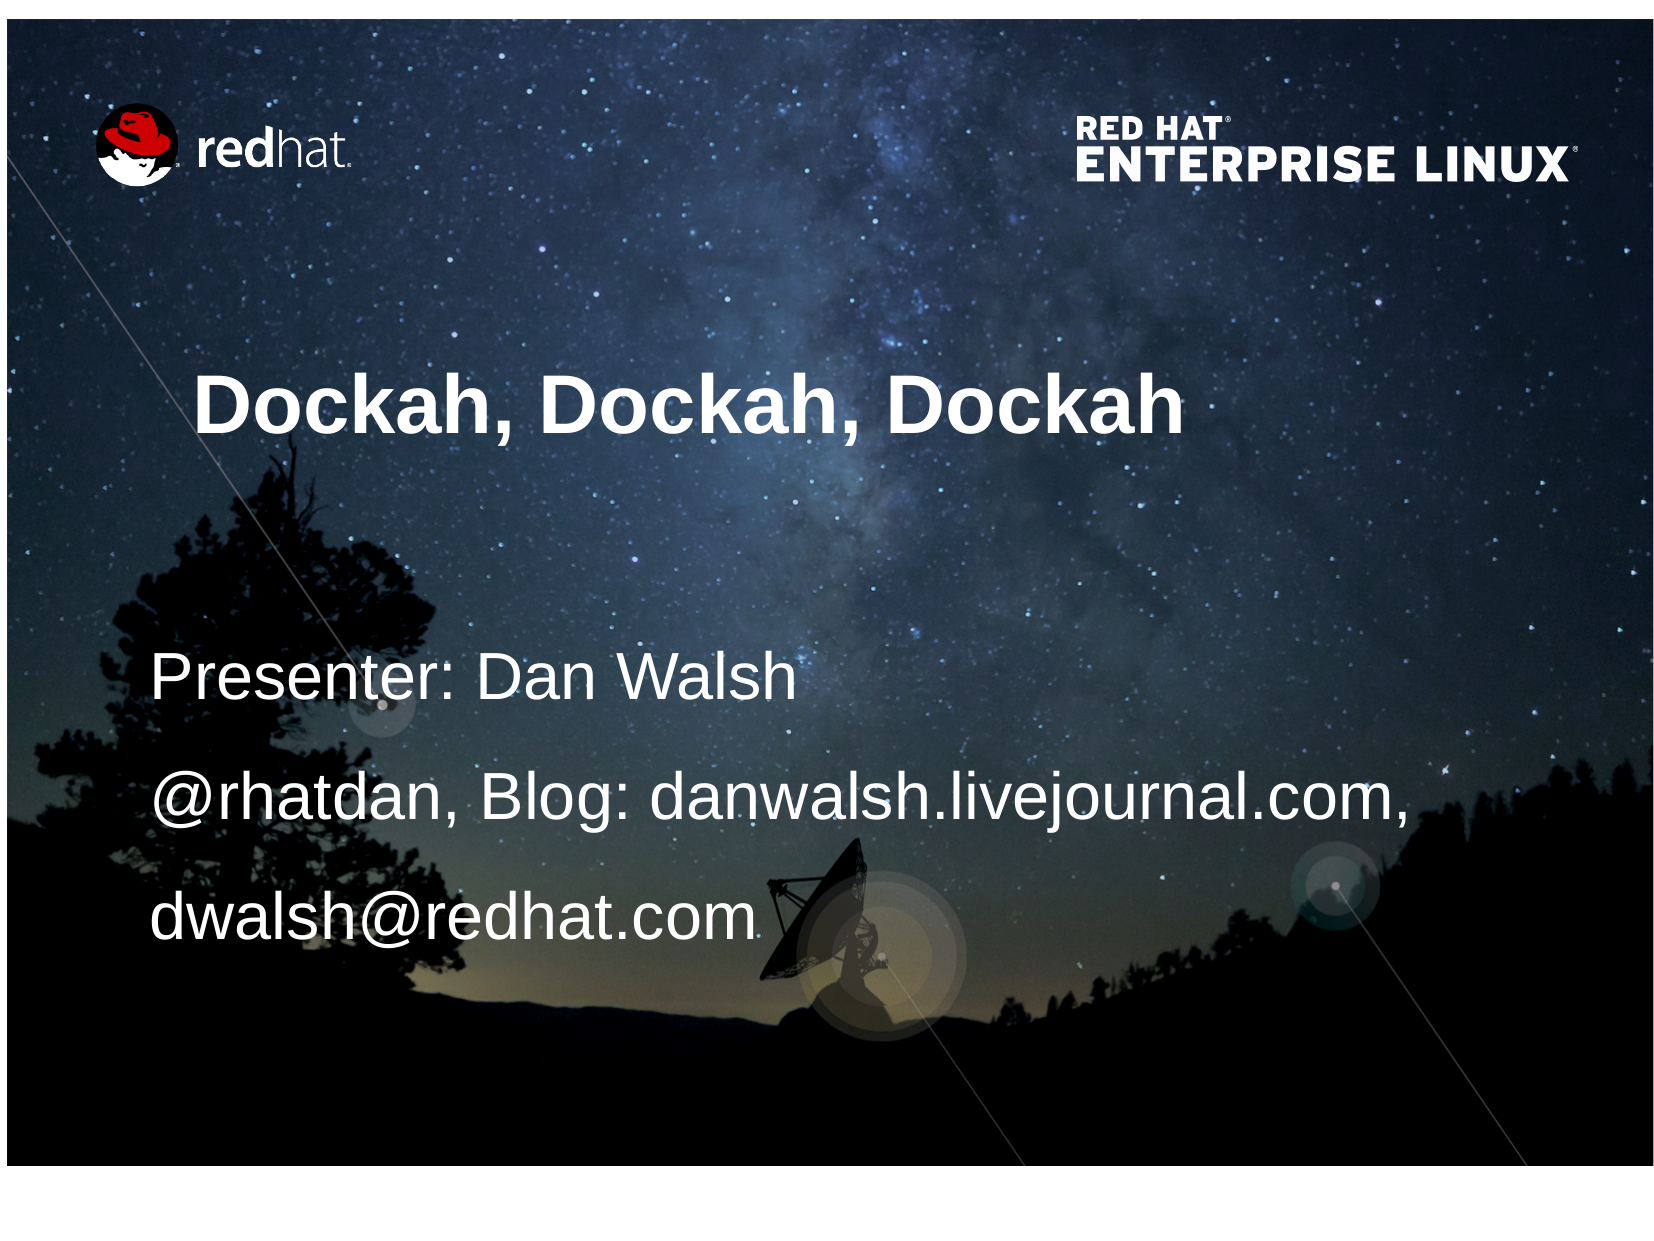

Dockah, Dockah, Dockah
Presenter: Dan Walsh
@rhatdan, Blog: danwalsh.livejournal.com, dwalsh@redhat.com